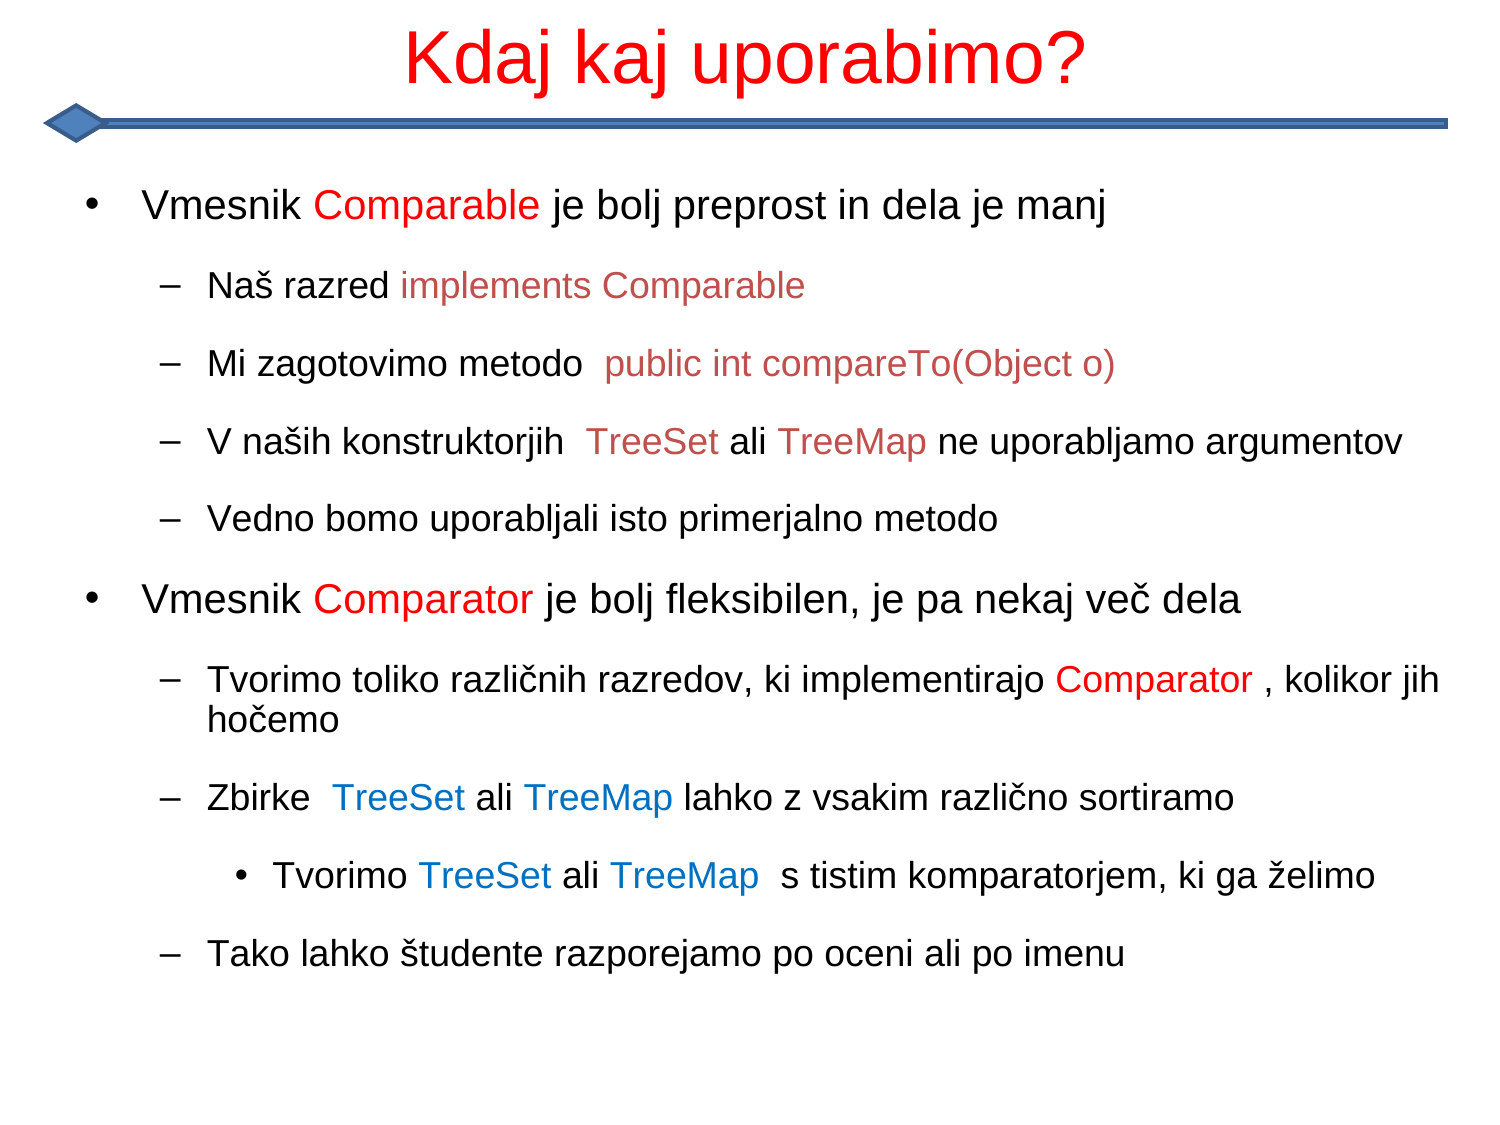

# Kdaj kaj uporabimo?
Vmesnik Comparable je bolj preprost in dela je manj
Naš razred implements Comparable
Mi zagotovimo metodo public int compareTo(Object o)
V naših konstruktorjih TreeSet ali TreeMap ne uporabljamo argumentov
Vedno bomo uporabljali isto primerjalno metodo
Vmesnik Comparator je bolj fleksibilen, je pa nekaj več dela
Tvorimo toliko različnih razredov, ki implementirajo Comparator , kolikor jih hočemo
Zbirke TreeSet ali TreeMap lahko z vsakim različno sortiramo
Tvorimo TreeSet ali TreeMap s tistim komparatorjem, ki ga želimo
Tako lahko študente razporejamo po oceni ali po imenu